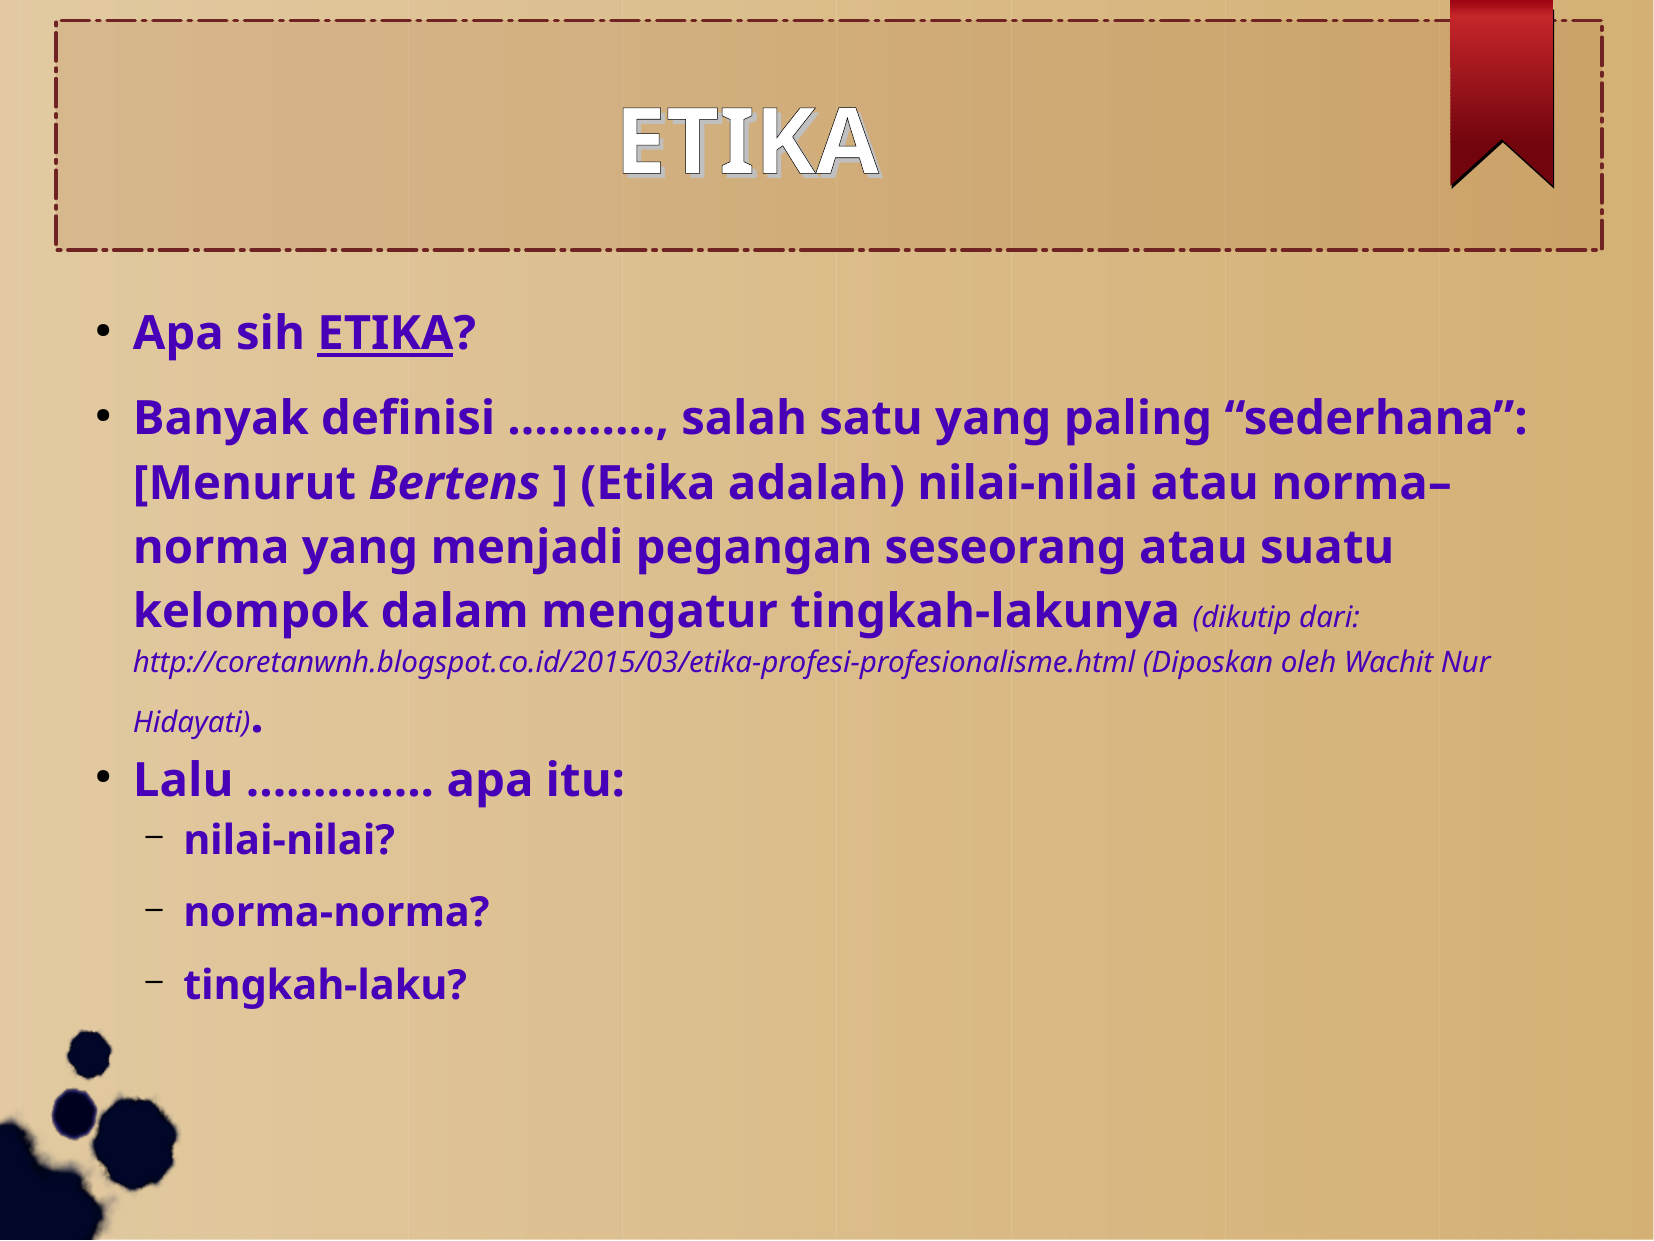

# ETIKA
Apa sih ETIKA?
Banyak definisi ..........., salah satu yang paling “sederhana”: [Menurut Bertens ] (Etika adalah) nilai-nilai atau norma–norma yang menjadi pegangan seseorang atau suatu kelompok dalam mengatur tingkah-lakunya (dikutip dari: http://coretanwnh.blogspot.co.id/2015/03/etika-profesi-profesionalisme.html (Diposkan oleh Wachit Nur Hidayati).
Lalu .............. apa itu:
nilai-nilai?
norma-norma?
tingkah-laku?